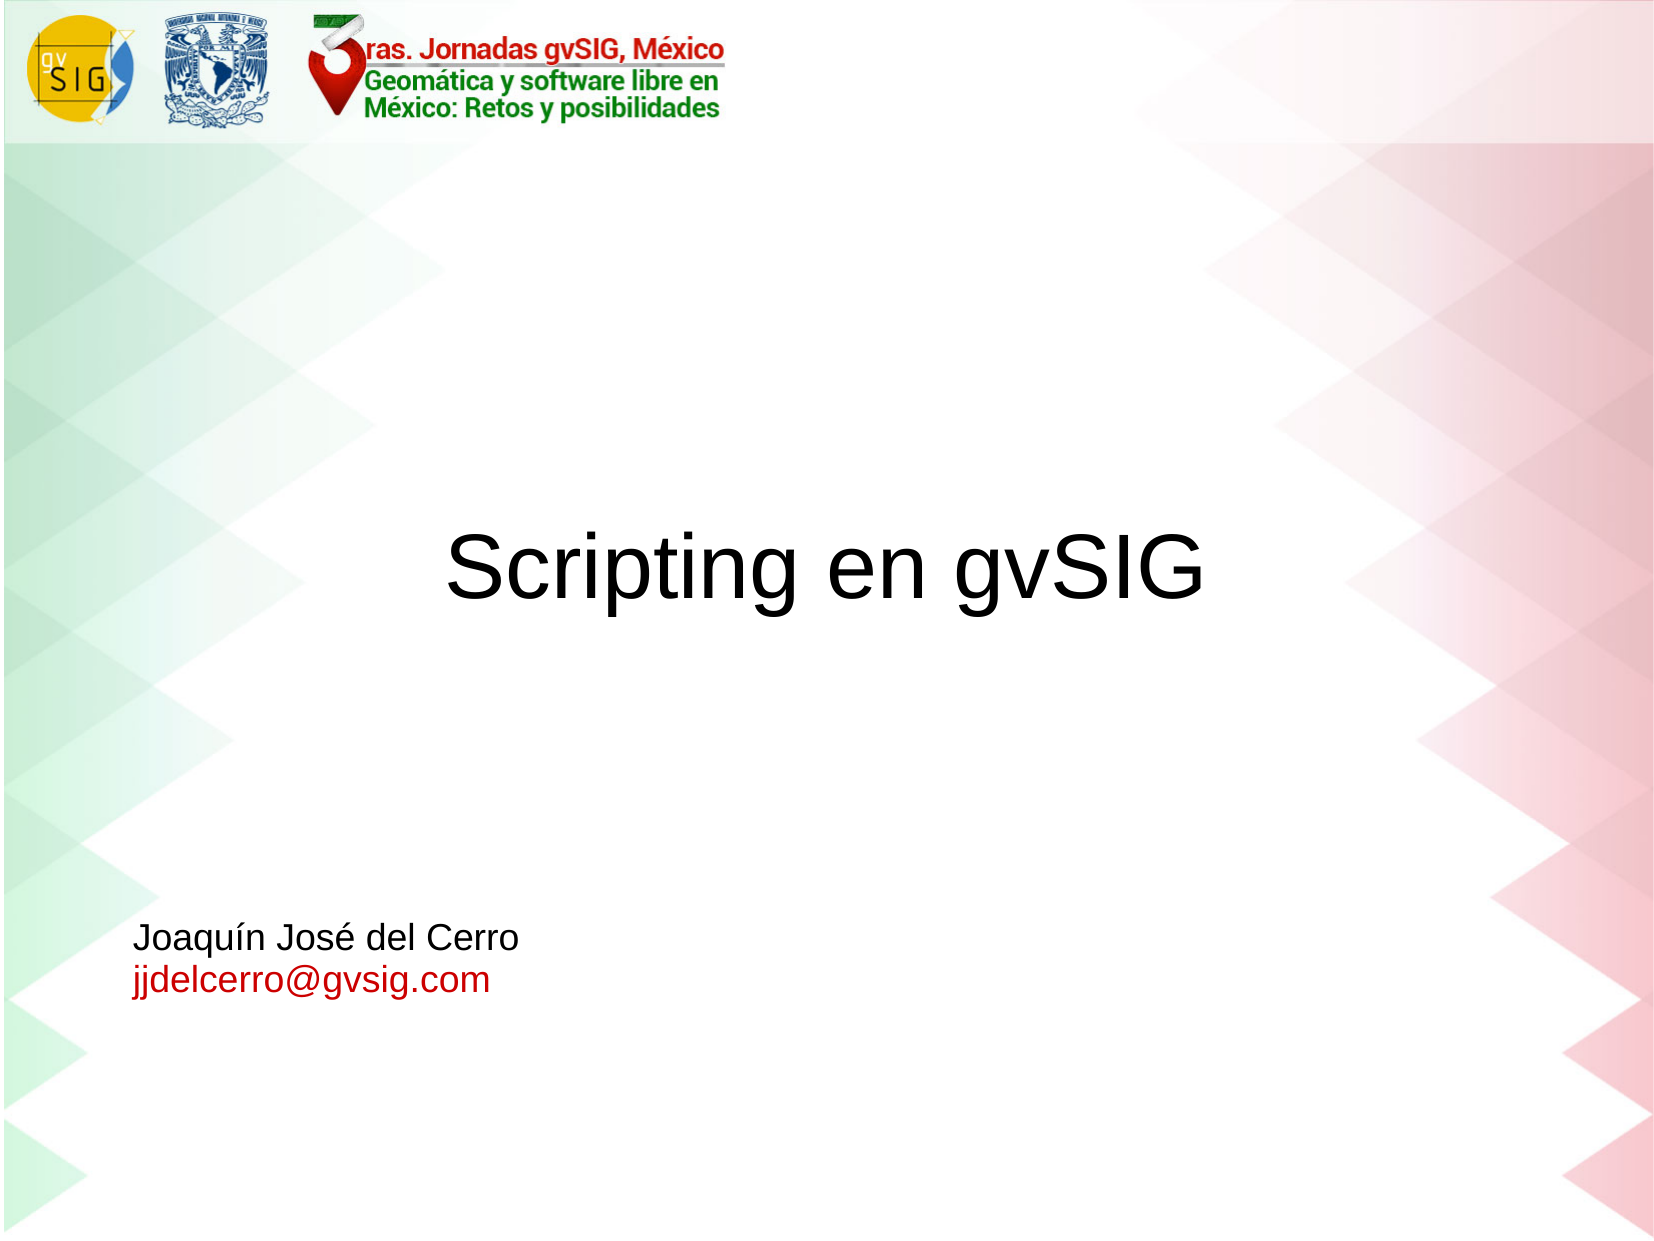

# Scripting en gvSIG
Joaquín José del Cerro
jjdelcerro@gvsig.com